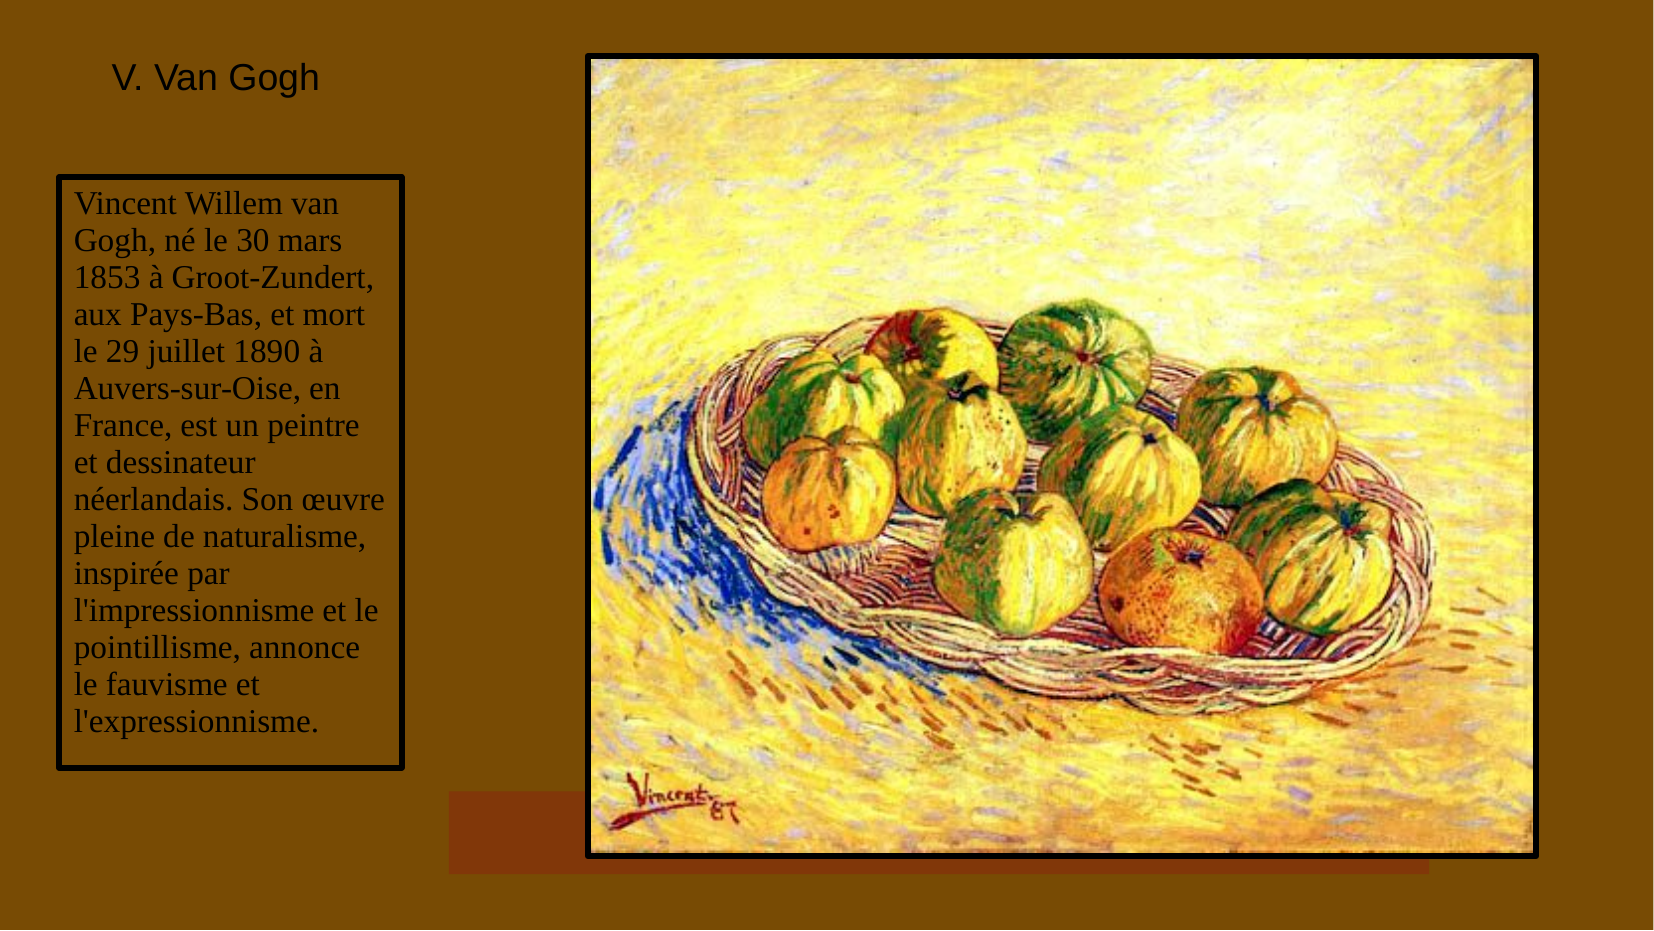

# V. Van Gogh
Vincent Willem van Gogh, né le 30 mars 1853 à Groot-Zundert, aux Pays-Bas, et mort le 29 juillet 1890 à Auvers-sur-Oise, en France, est un peintre et dessinateur néerlandais. Son œuvre pleine de naturalisme, inspirée par l'impressionnisme et le pointillisme, annonce le fauvisme et l'expressionnisme.